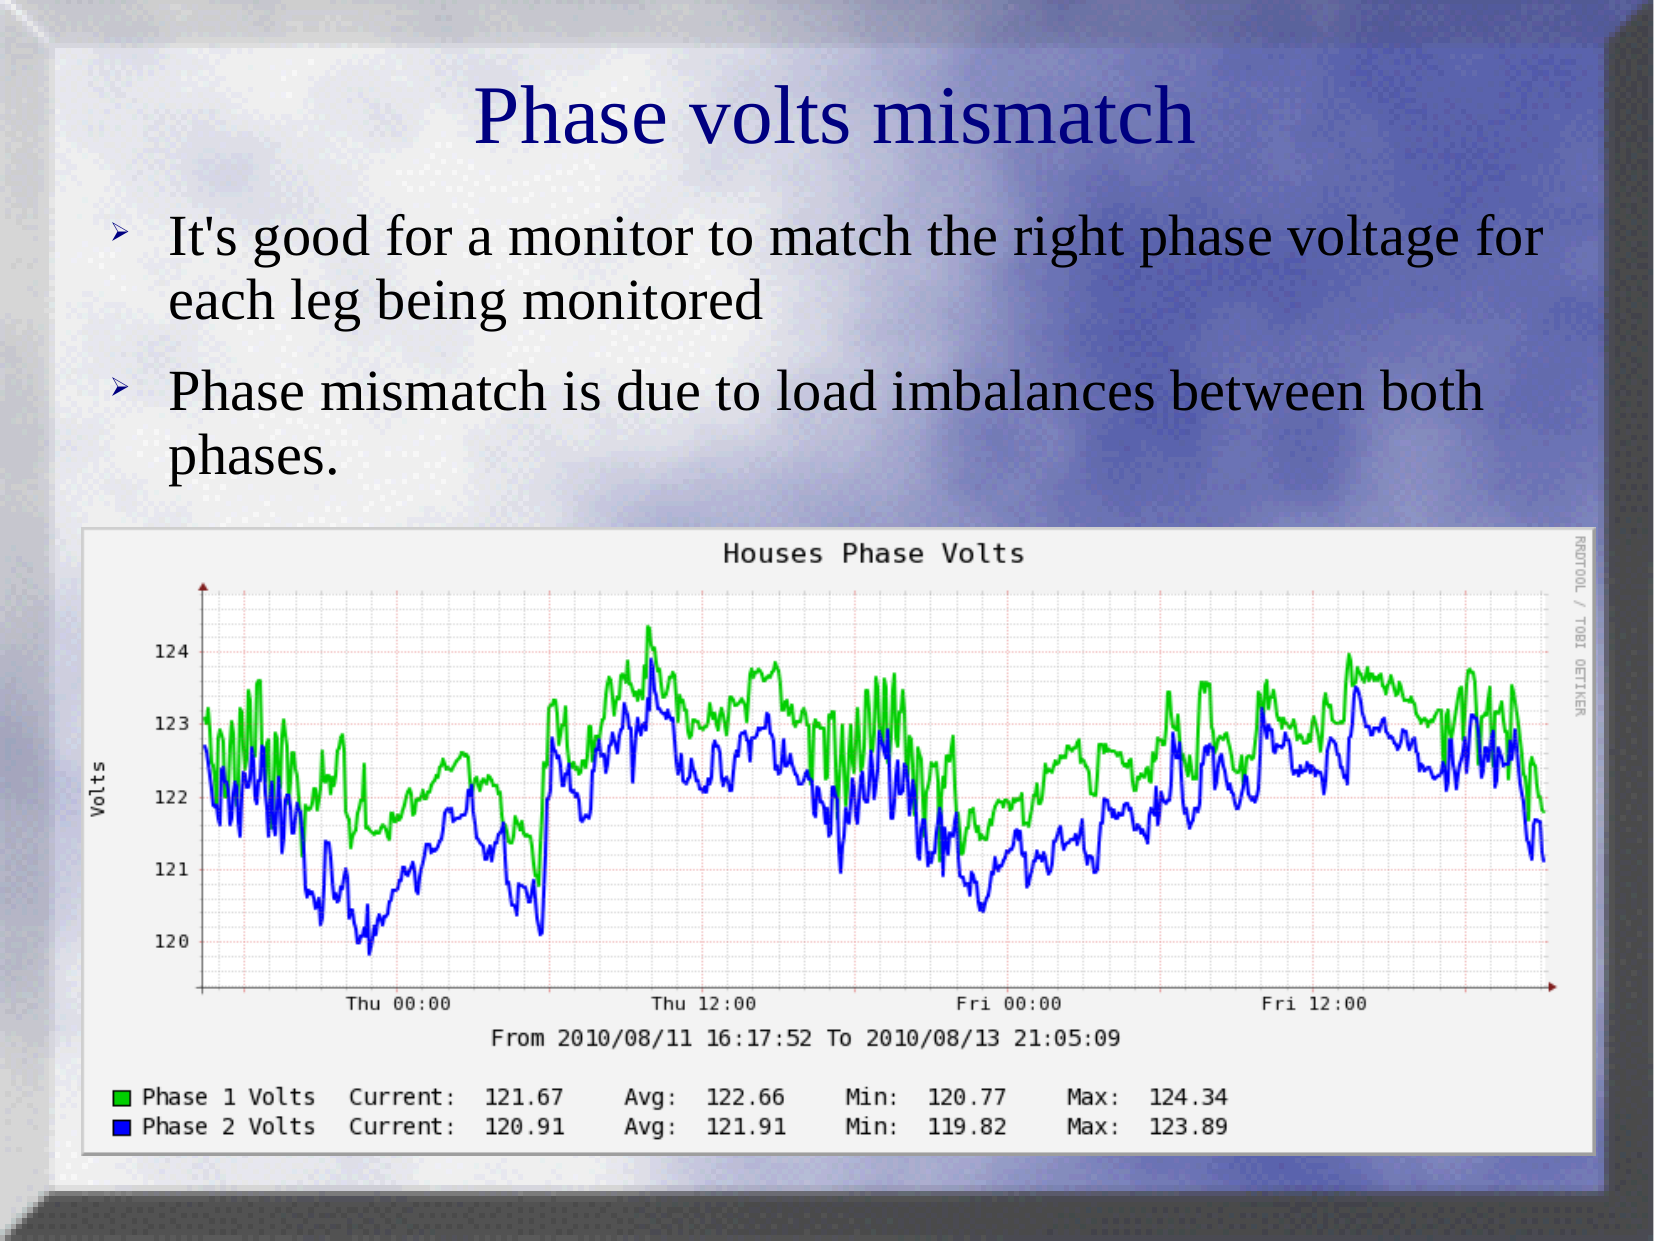

# Phase volts mismatch
It's good for a monitor to match the right phase voltage for each leg being monitored
Phase mismatch is due to load imbalances between both phases.